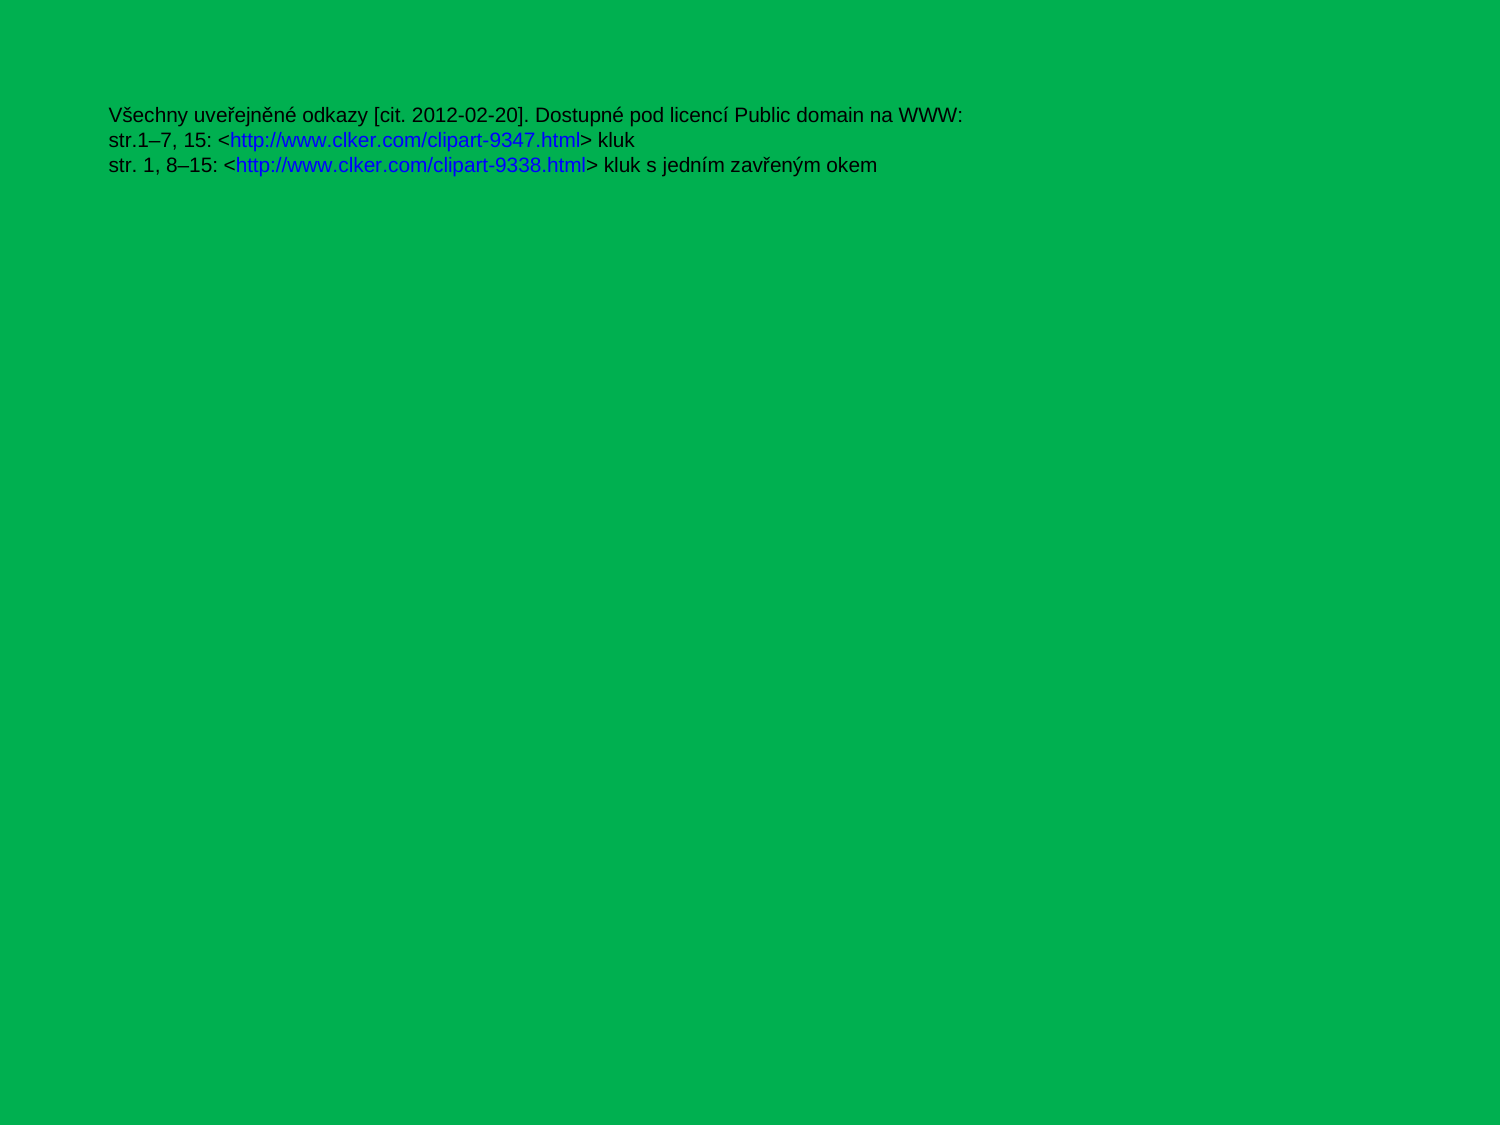

Všechny uveřejněné odkazy [cit. 2012-02-20]. Dostupné pod licencí Public domain na WWW:
str.1–7, 15: <http://www.clker.com/clipart-9347.html> kluk
str. 1, 8‒15: <http://www.clker.com/clipart-9338.html> kluk s jedním zavřeným okem